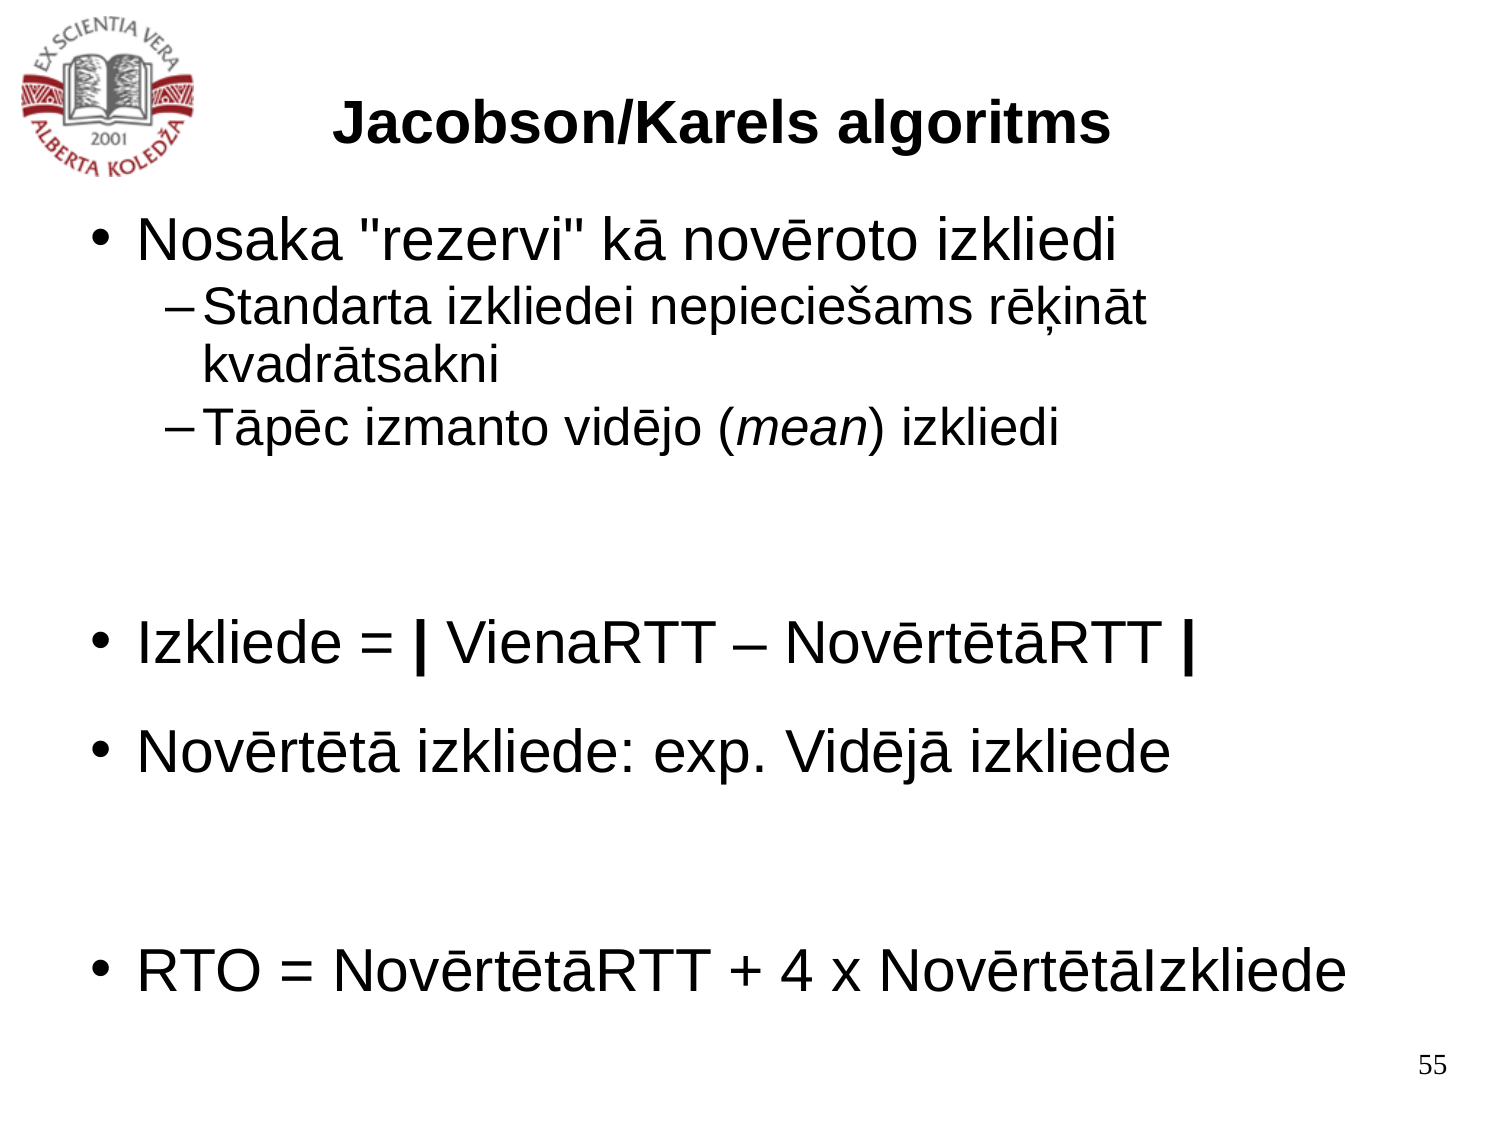

# Jacobson/Karels algoritms
Nosaka "rezervi" kā novēroto izkliedi
Standarta izkliedei nepieciešams rēķināt kvadrātsakni
Tāpēc izmanto vidējo (mean) izkliedi
Izkliede = | VienaRTT – NovērtētāRTT |
Novērtētā izkliede: exp. Vidējā izkliede
RTO = NovērtētāRTT + 4 x NovērtētāIzkliede